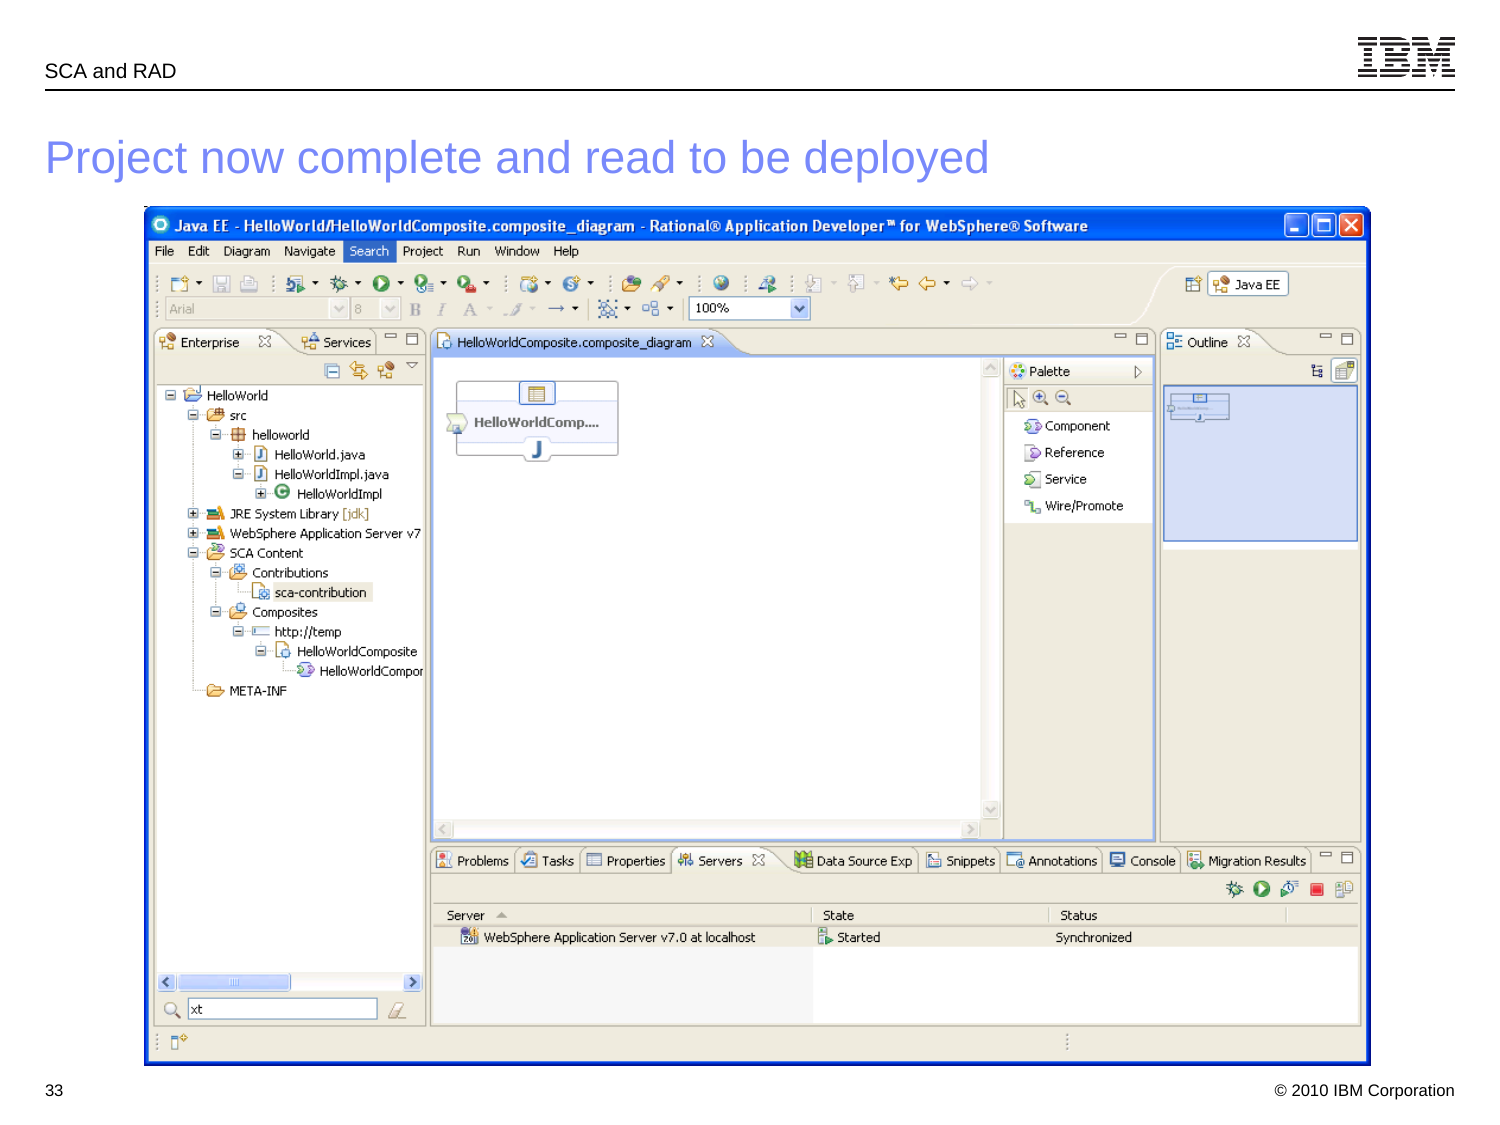

# Project now complete and read to be deployed
33